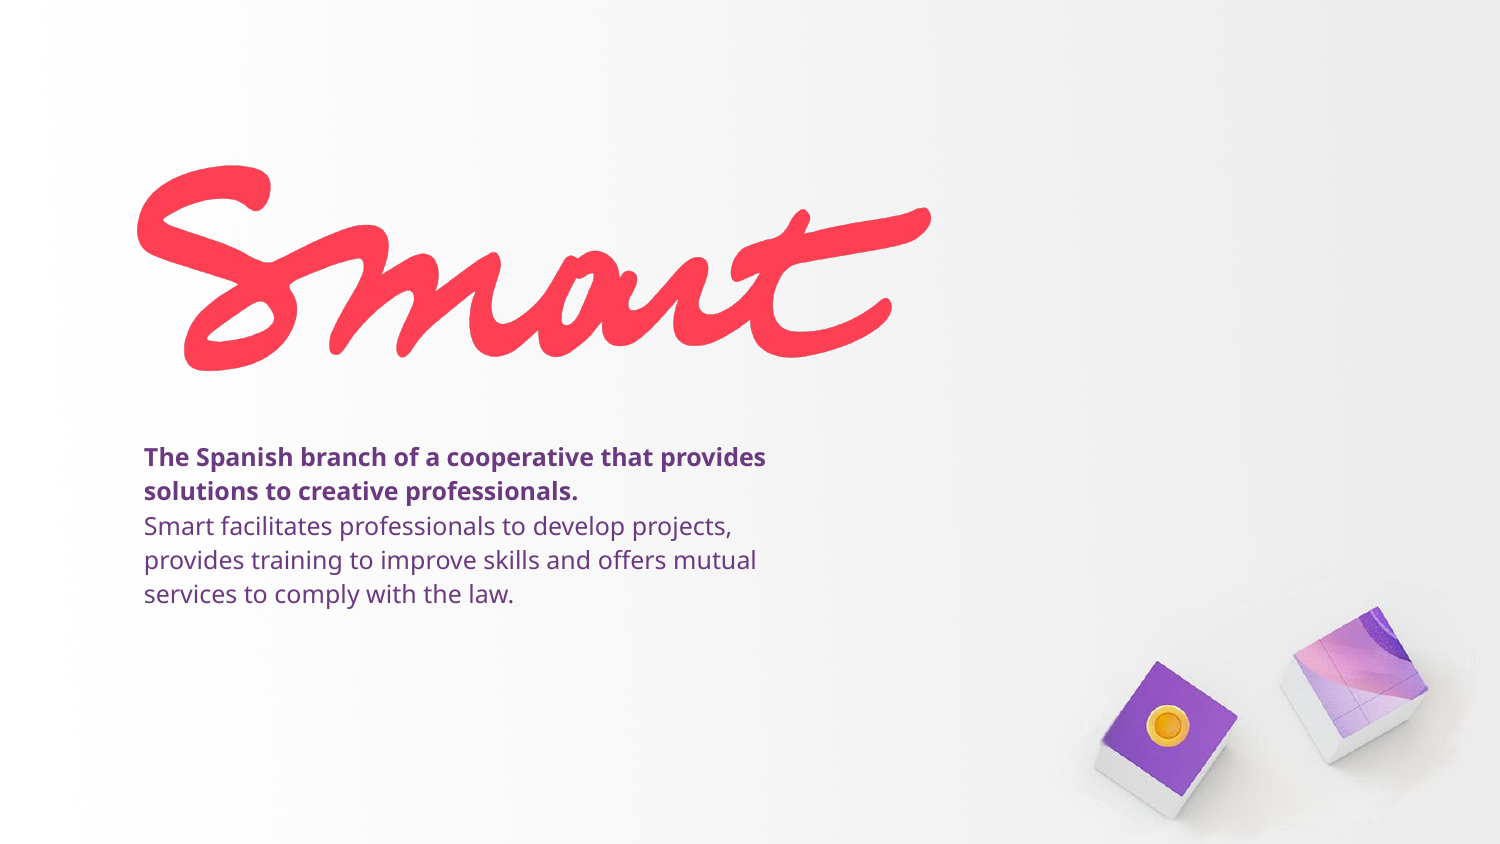

# The Spanish branch of a cooperative that provides solutions to creative professionals. Smart facilitates professionals to develop projects, provides training to improve skills and offers mutual services to comply with the law.